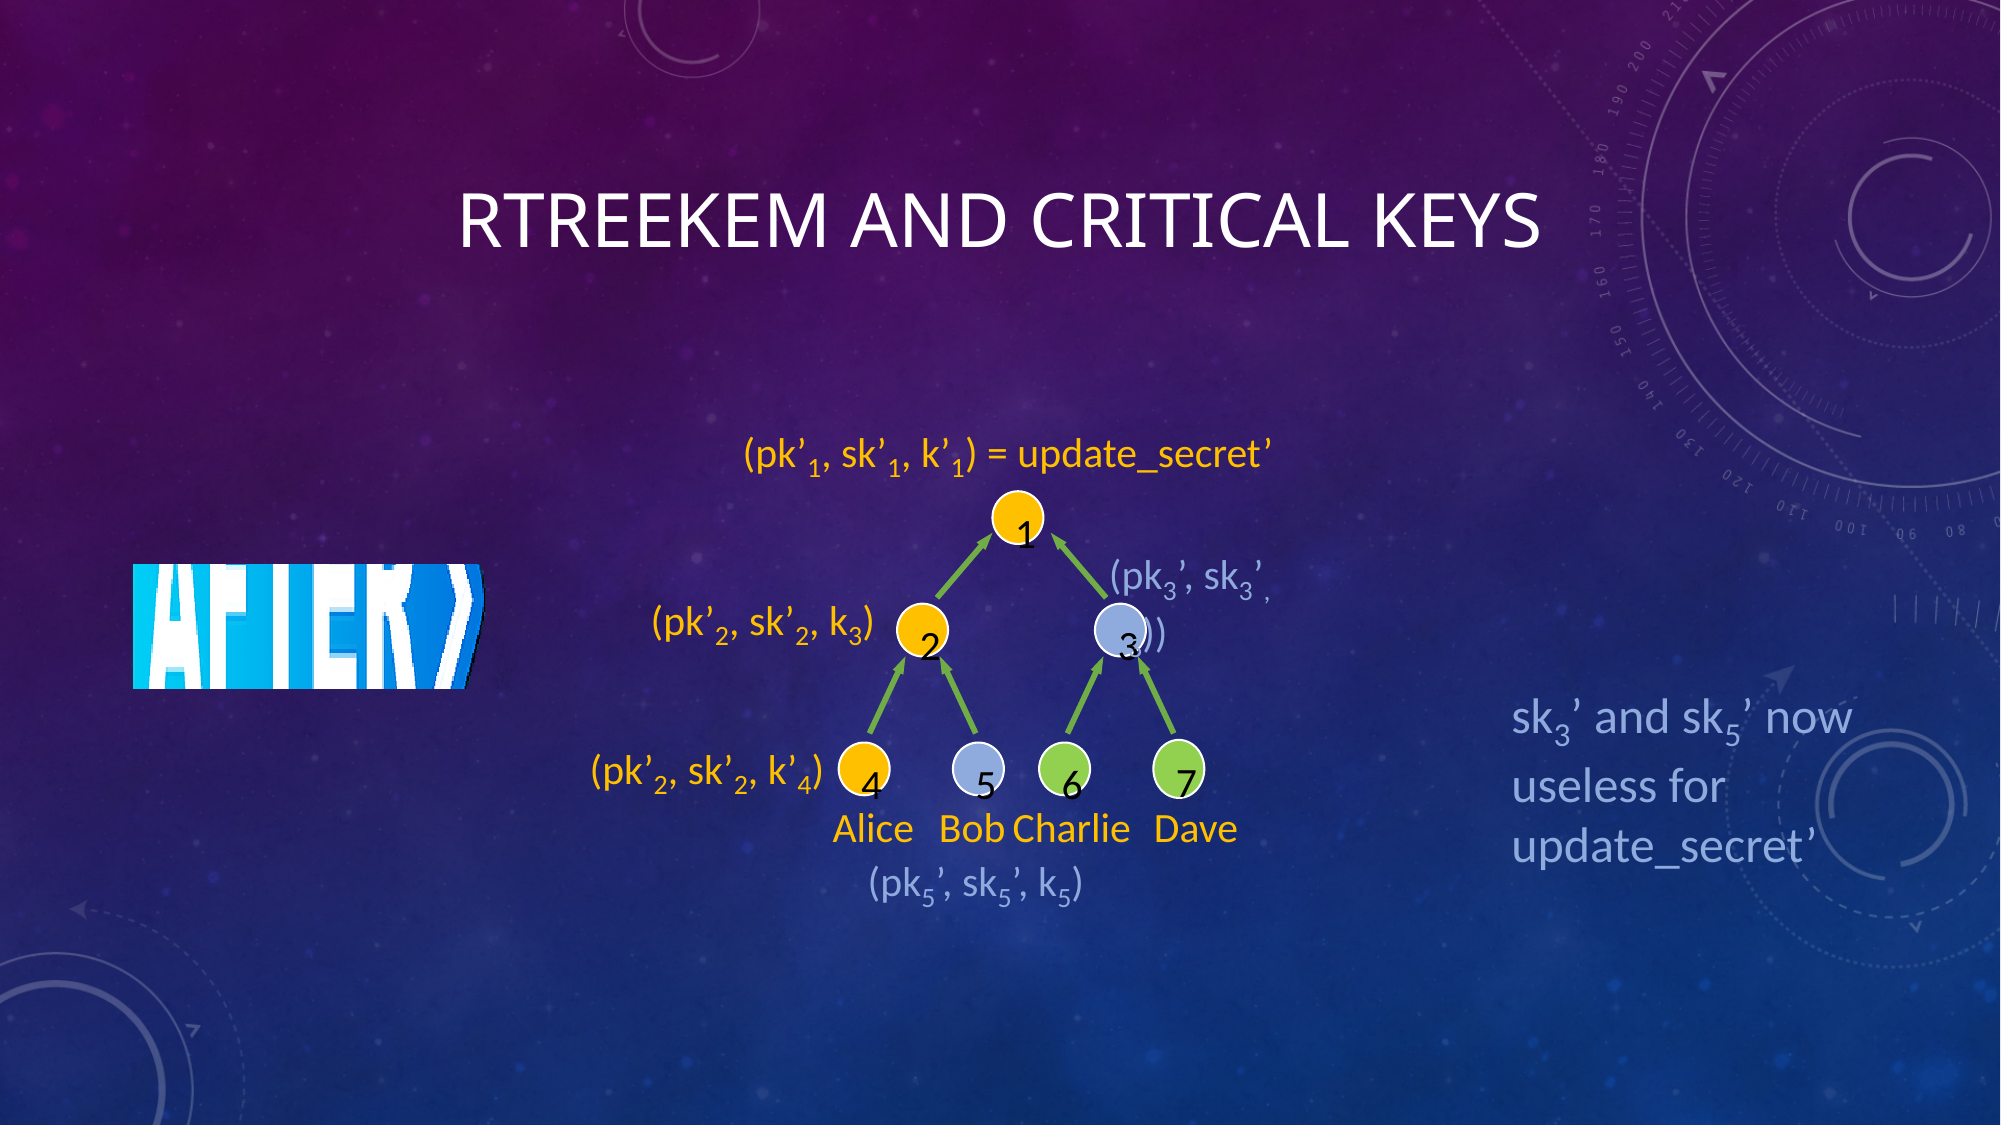

# RTreeKem and Critical Keys
(pk’1, sk’1, k’1) = update_secret’
1
2
3
7
4
5
6
Alice
Bob
Charlie
Dave
(pk3’, sk3’, k3))
(pk5’, sk5’, k5)
(pk’2, sk’2, k3)
sk3’ and sk5’ now useless for update_secret’
(pk’2, sk’2, k’4)